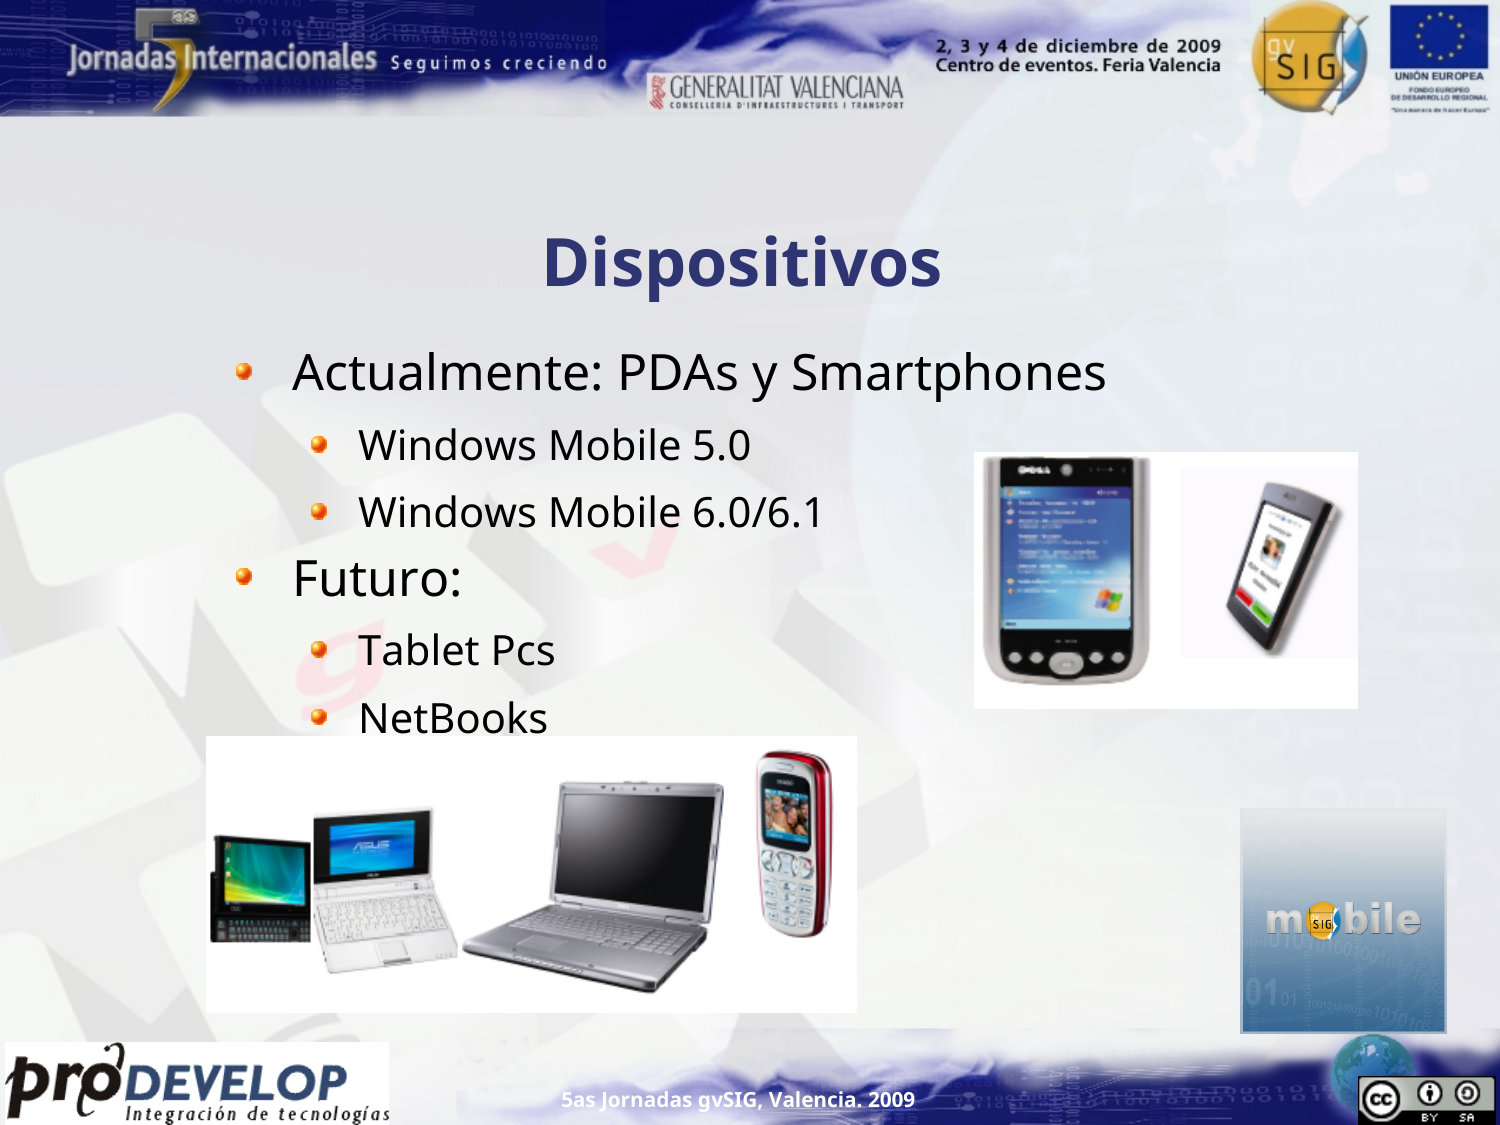

Dispositivos
# Actualmente: PDAs y Smartphones
Windows Mobile 5.0
Windows Mobile 6.0/6.1
Futuro:
Tablet Pcs
NetBooks
25/10/2006
8
Plan Difusión Interna gvSIG v. 2.0